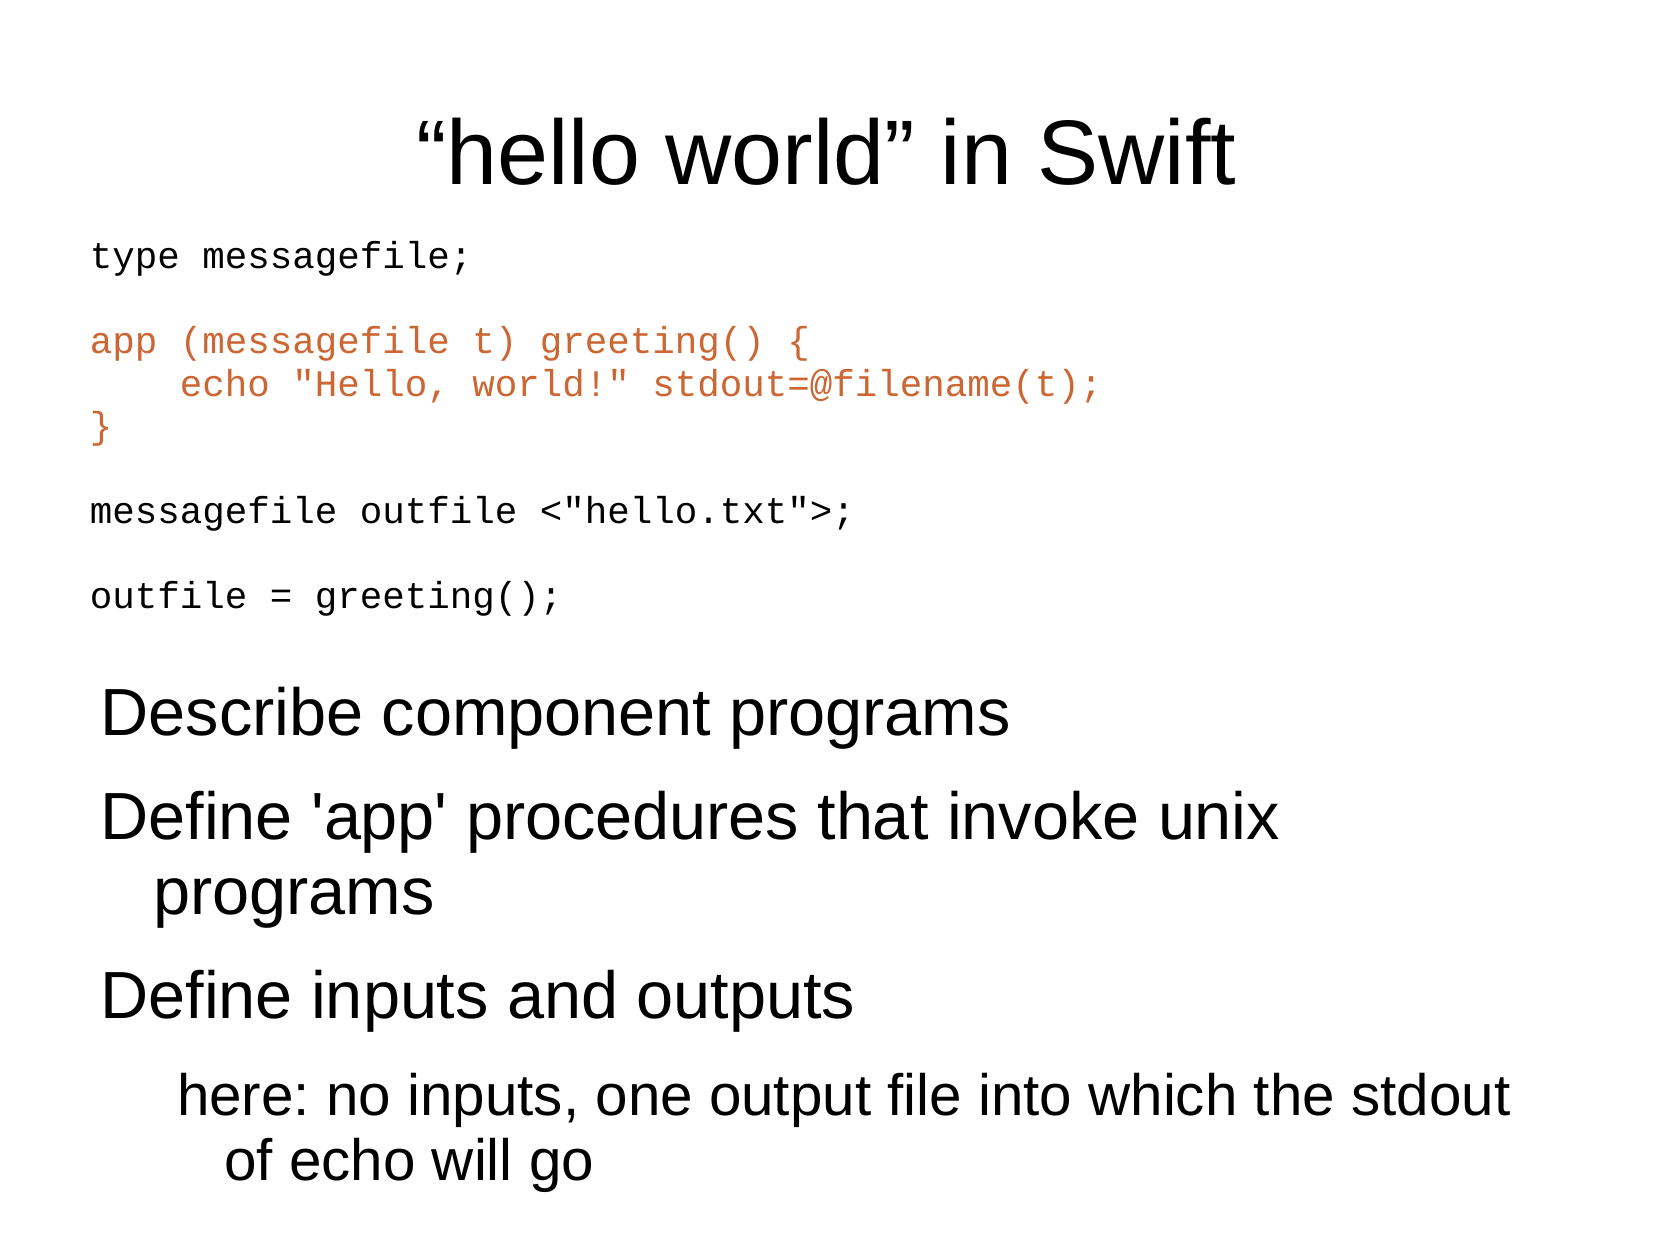

# “hello world” in Swift
type messagefile;
app (messagefile t) greeting() {
 echo "Hello, world!" stdout=@filename(t);
}
messagefile outfile <"hello.txt">;
outfile = greeting();
Describe component programs
Define 'app' procedures that invoke unix programs
Define inputs and outputs
here: no inputs, one output file into which the stdout of echo will go